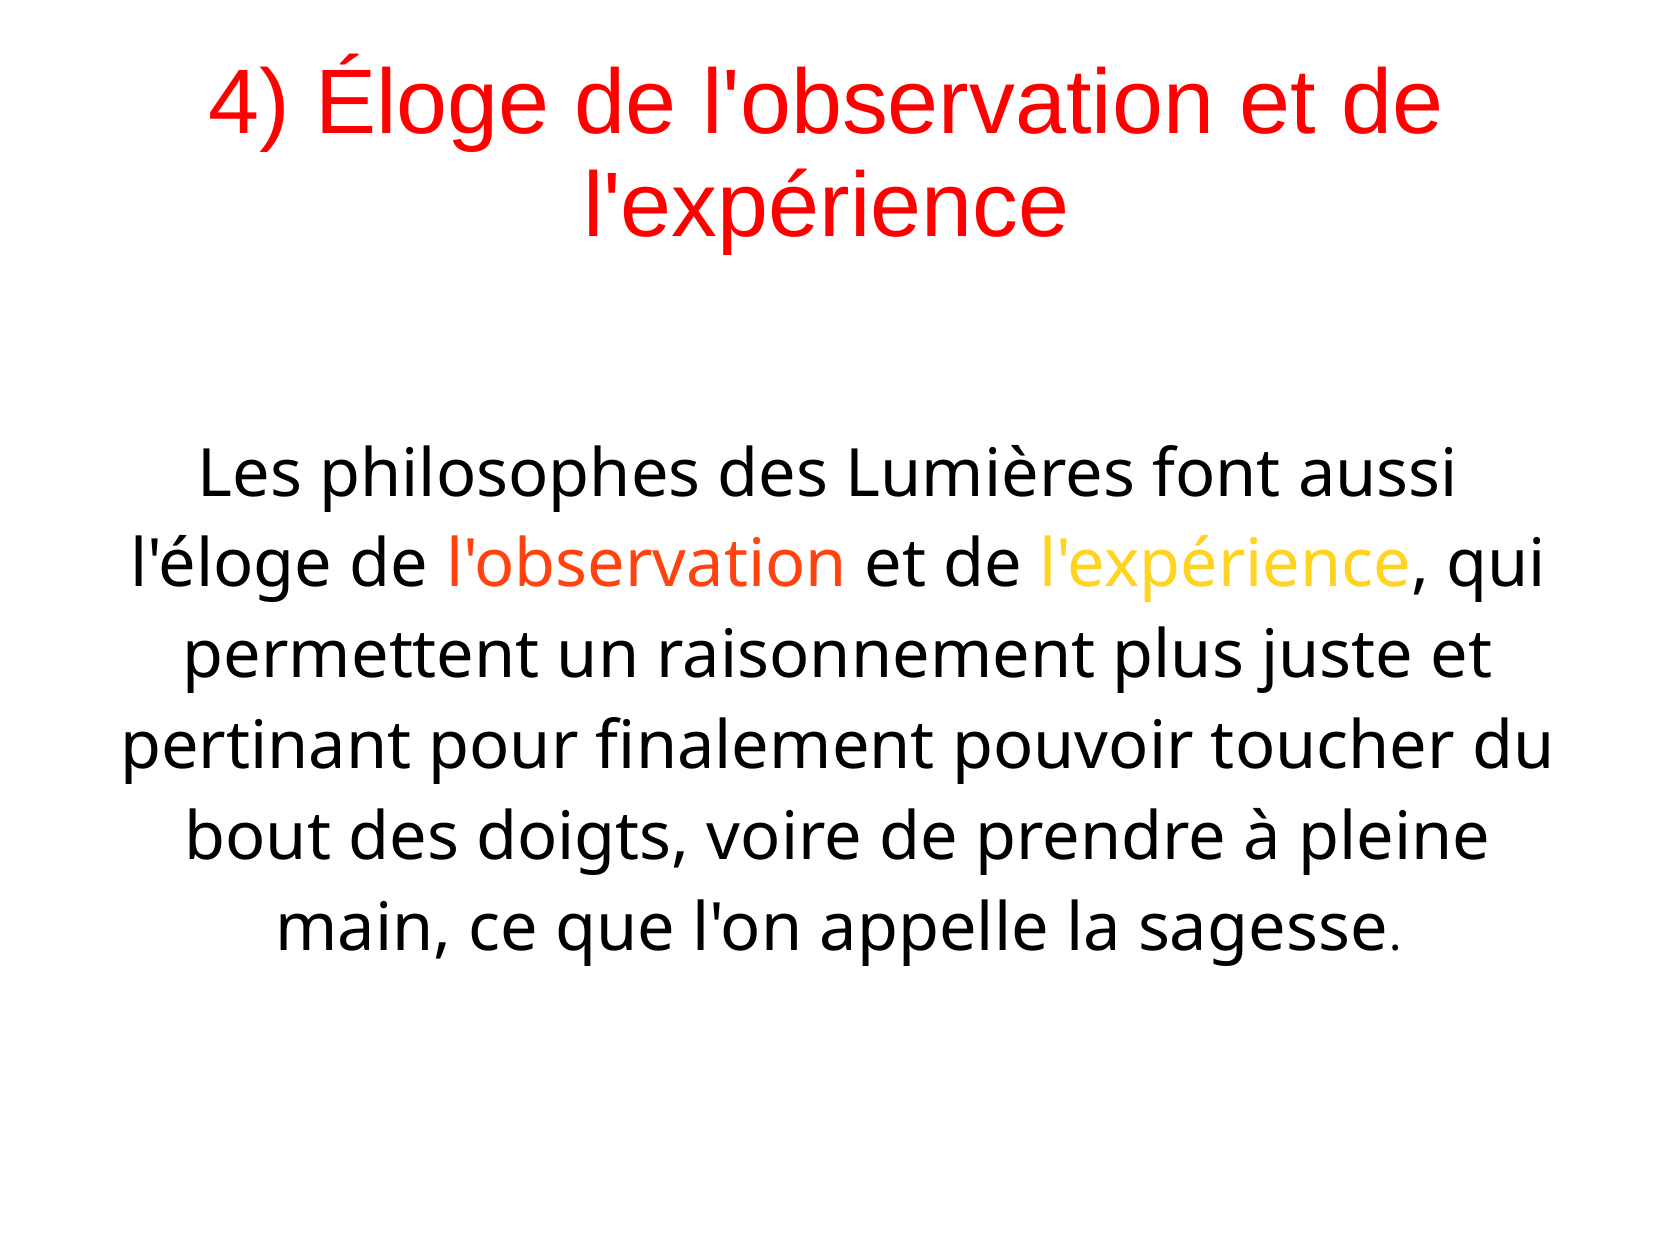

# 4) Éloge de l'observation et de l'expérience
Les philosophes des Lumières font aussi l'éloge de l'observation et de l'expérience, qui permettent un raisonnement plus juste et pertinant pour finalement pouvoir toucher du bout des doigts, voire de prendre à pleine main, ce que l'on appelle la sagesse.